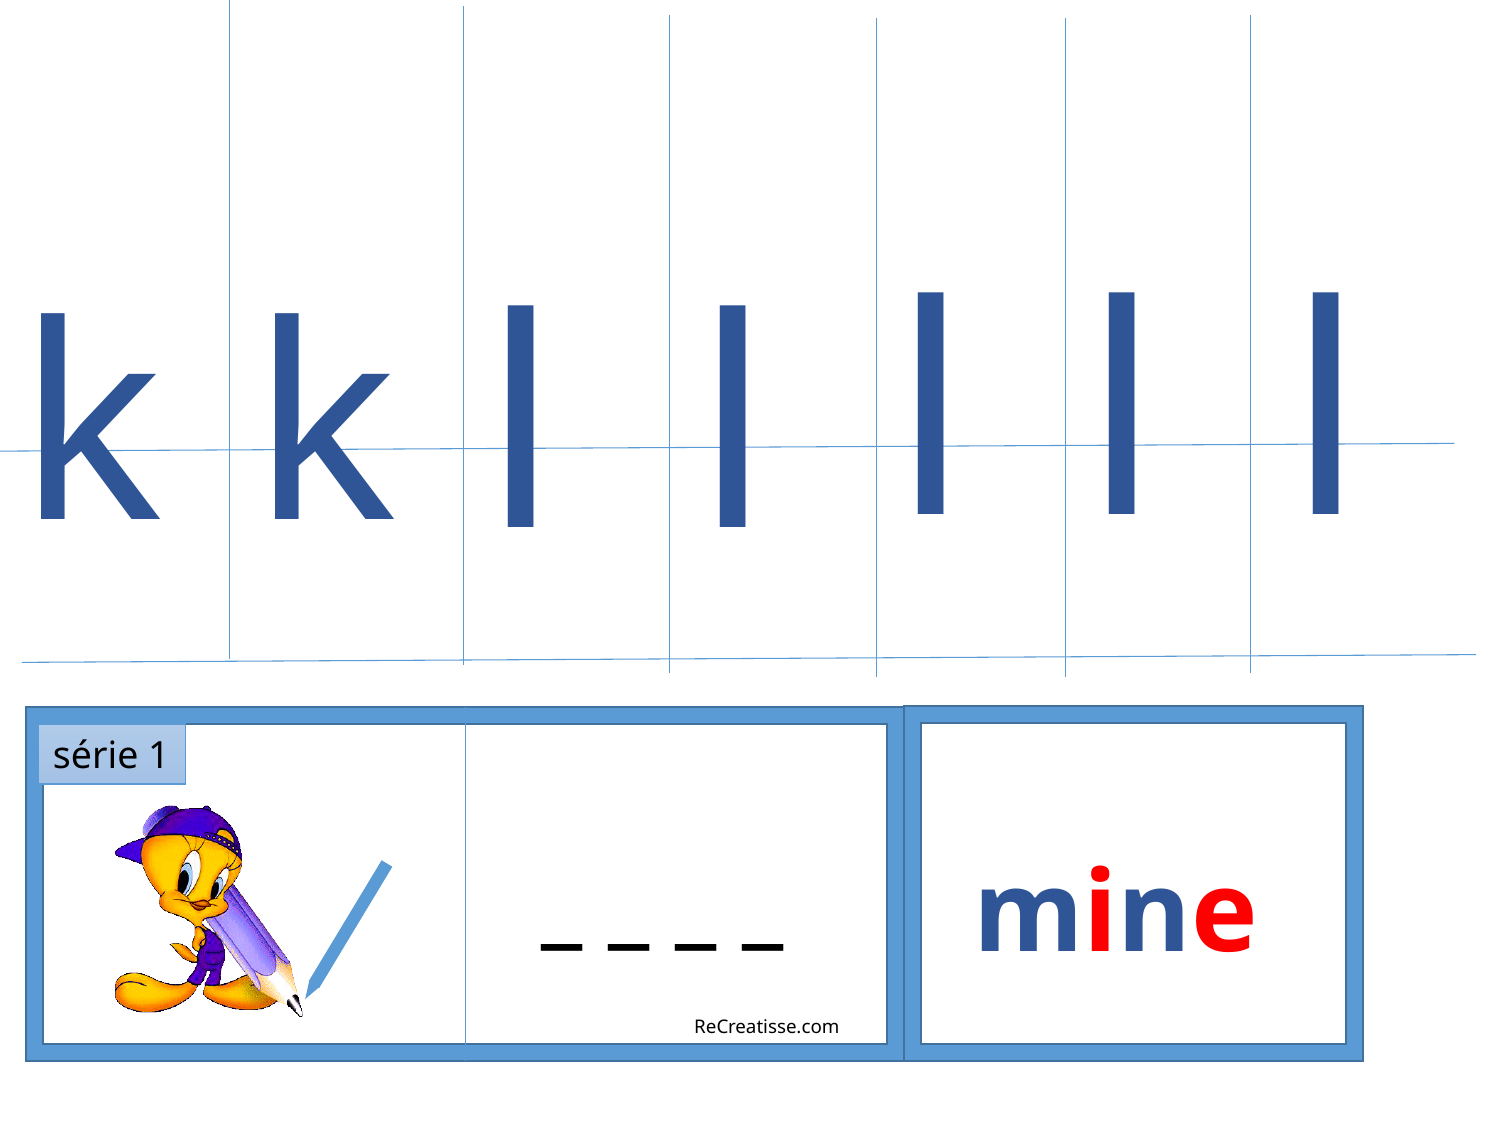

l
l
l
l
l
k
k
série 1
_ _ _ _
mine
ReCreatisse.com